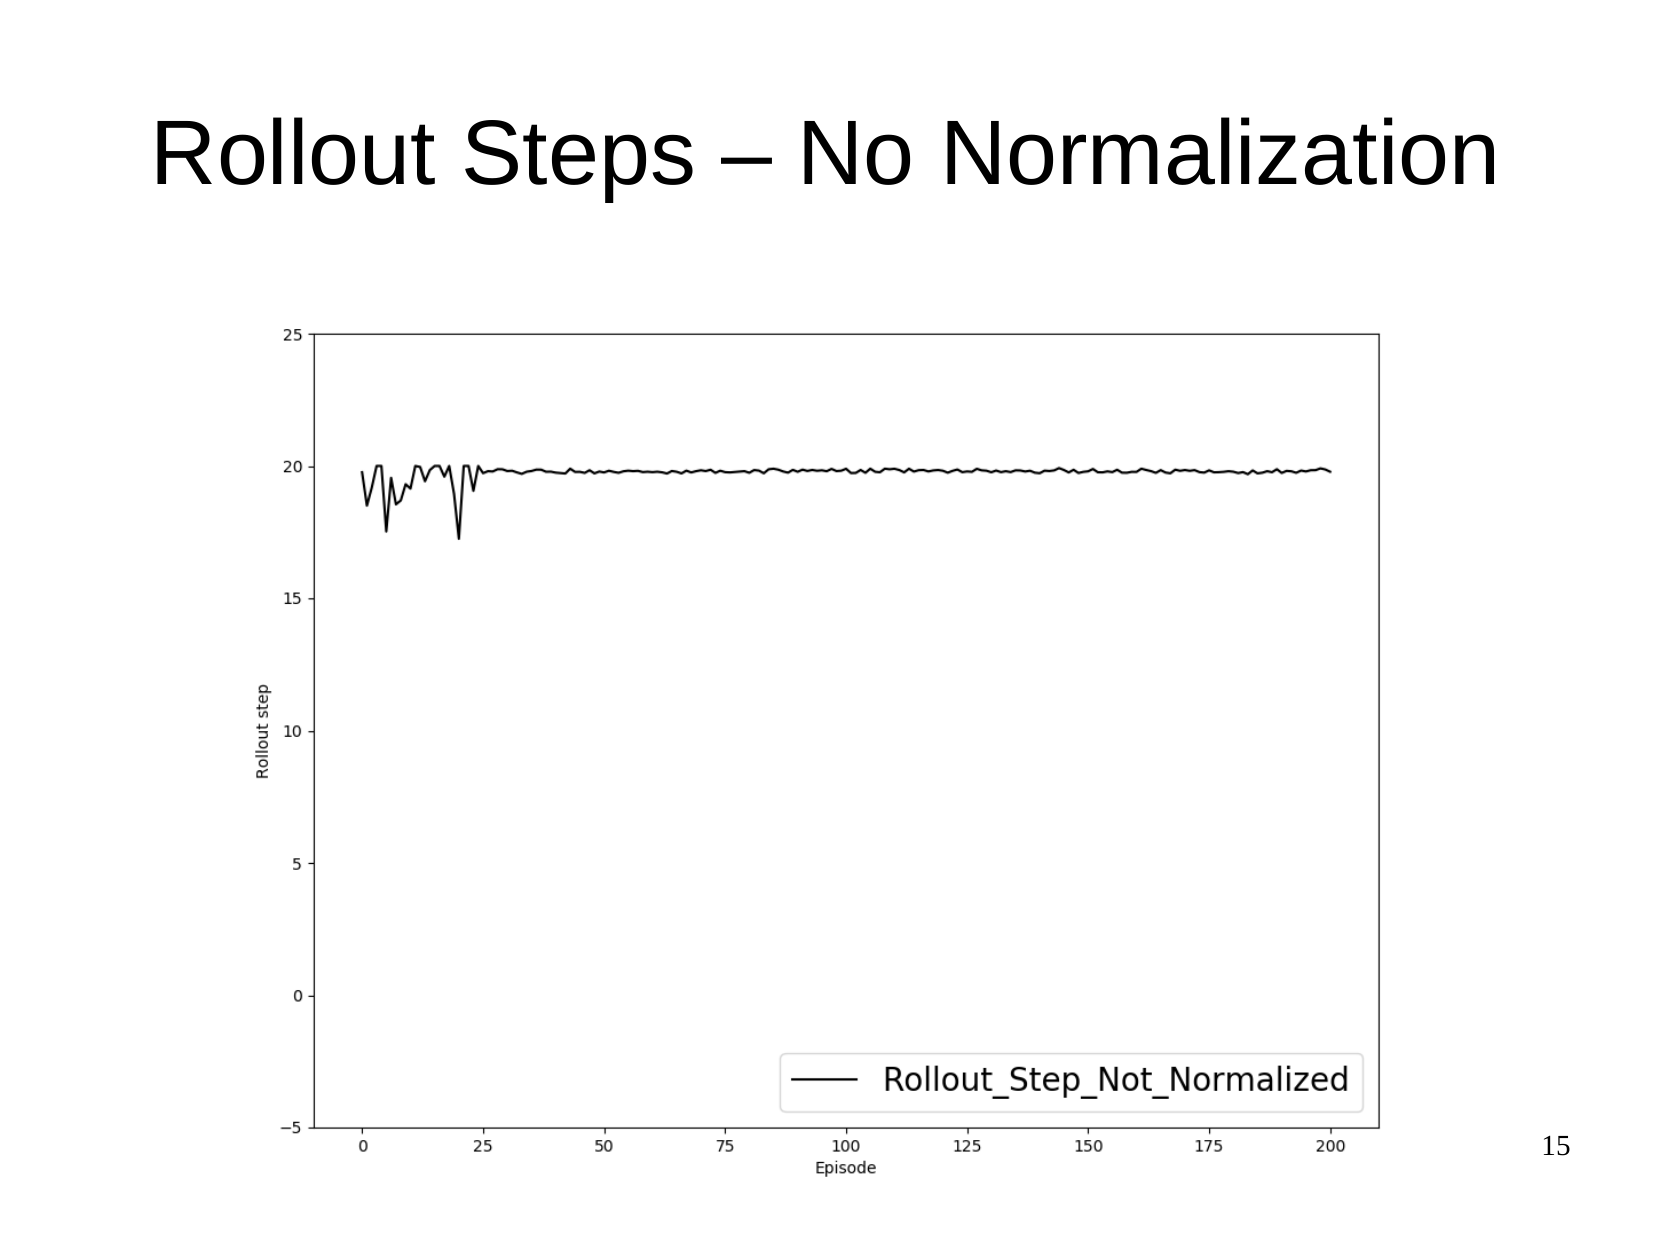

# Rollout Steps – No Normalization
15